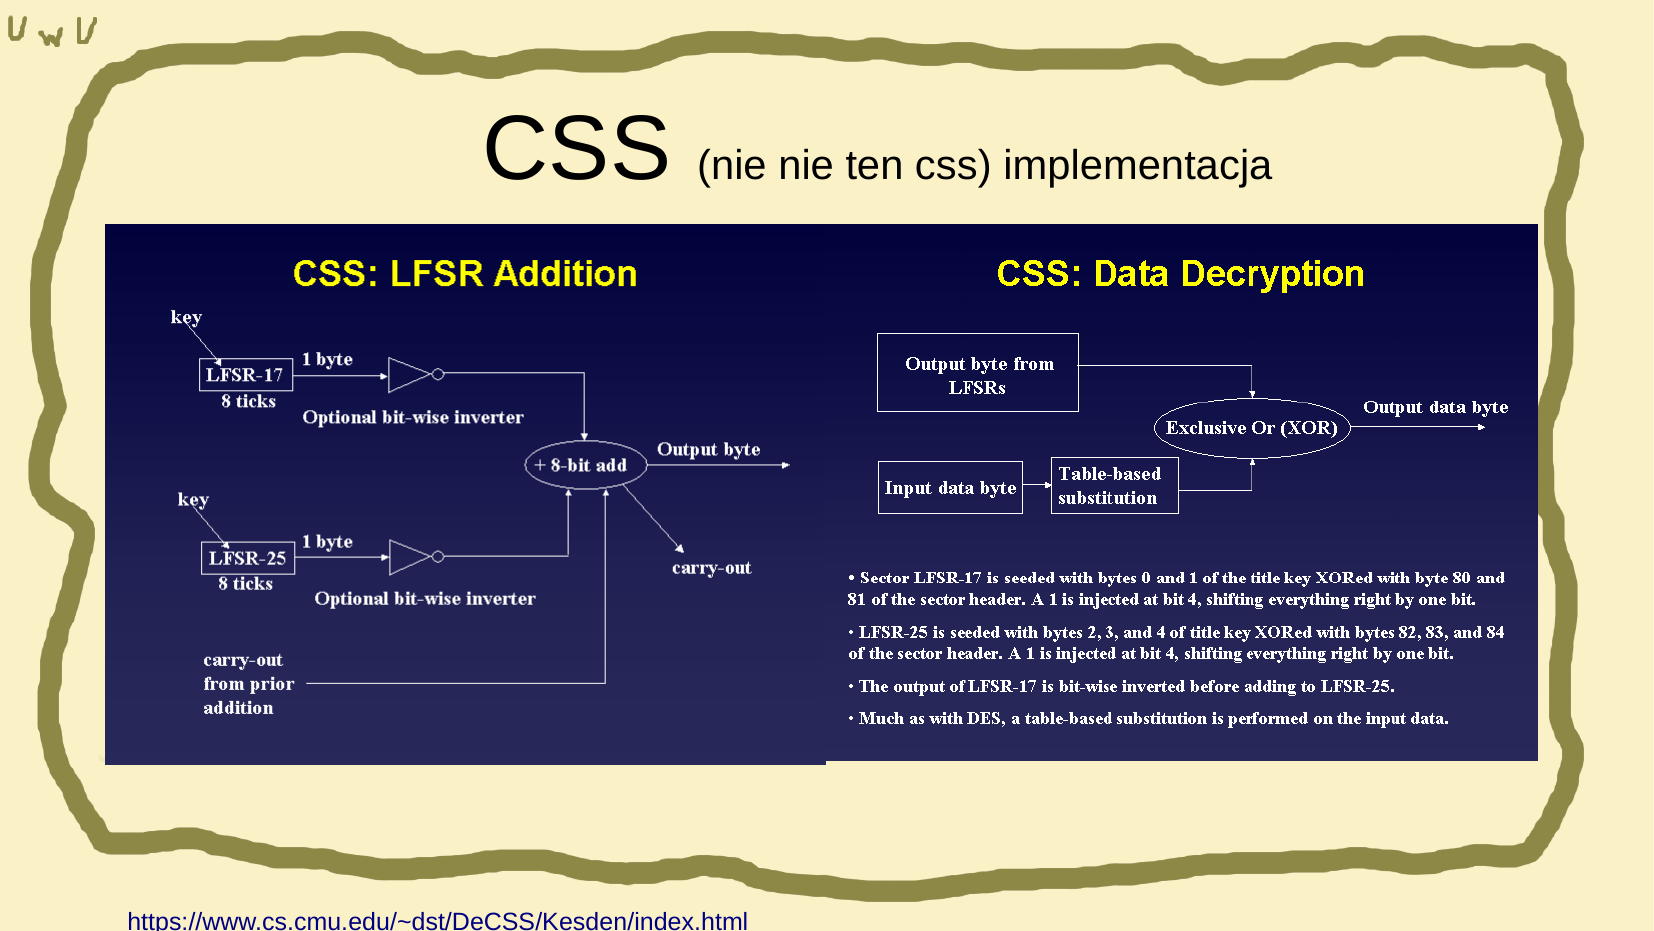

# CSS (nie nie ten css) implementacja
https://www.cs.cmu.edu/~dst/DeCSS/Kesden/index.html